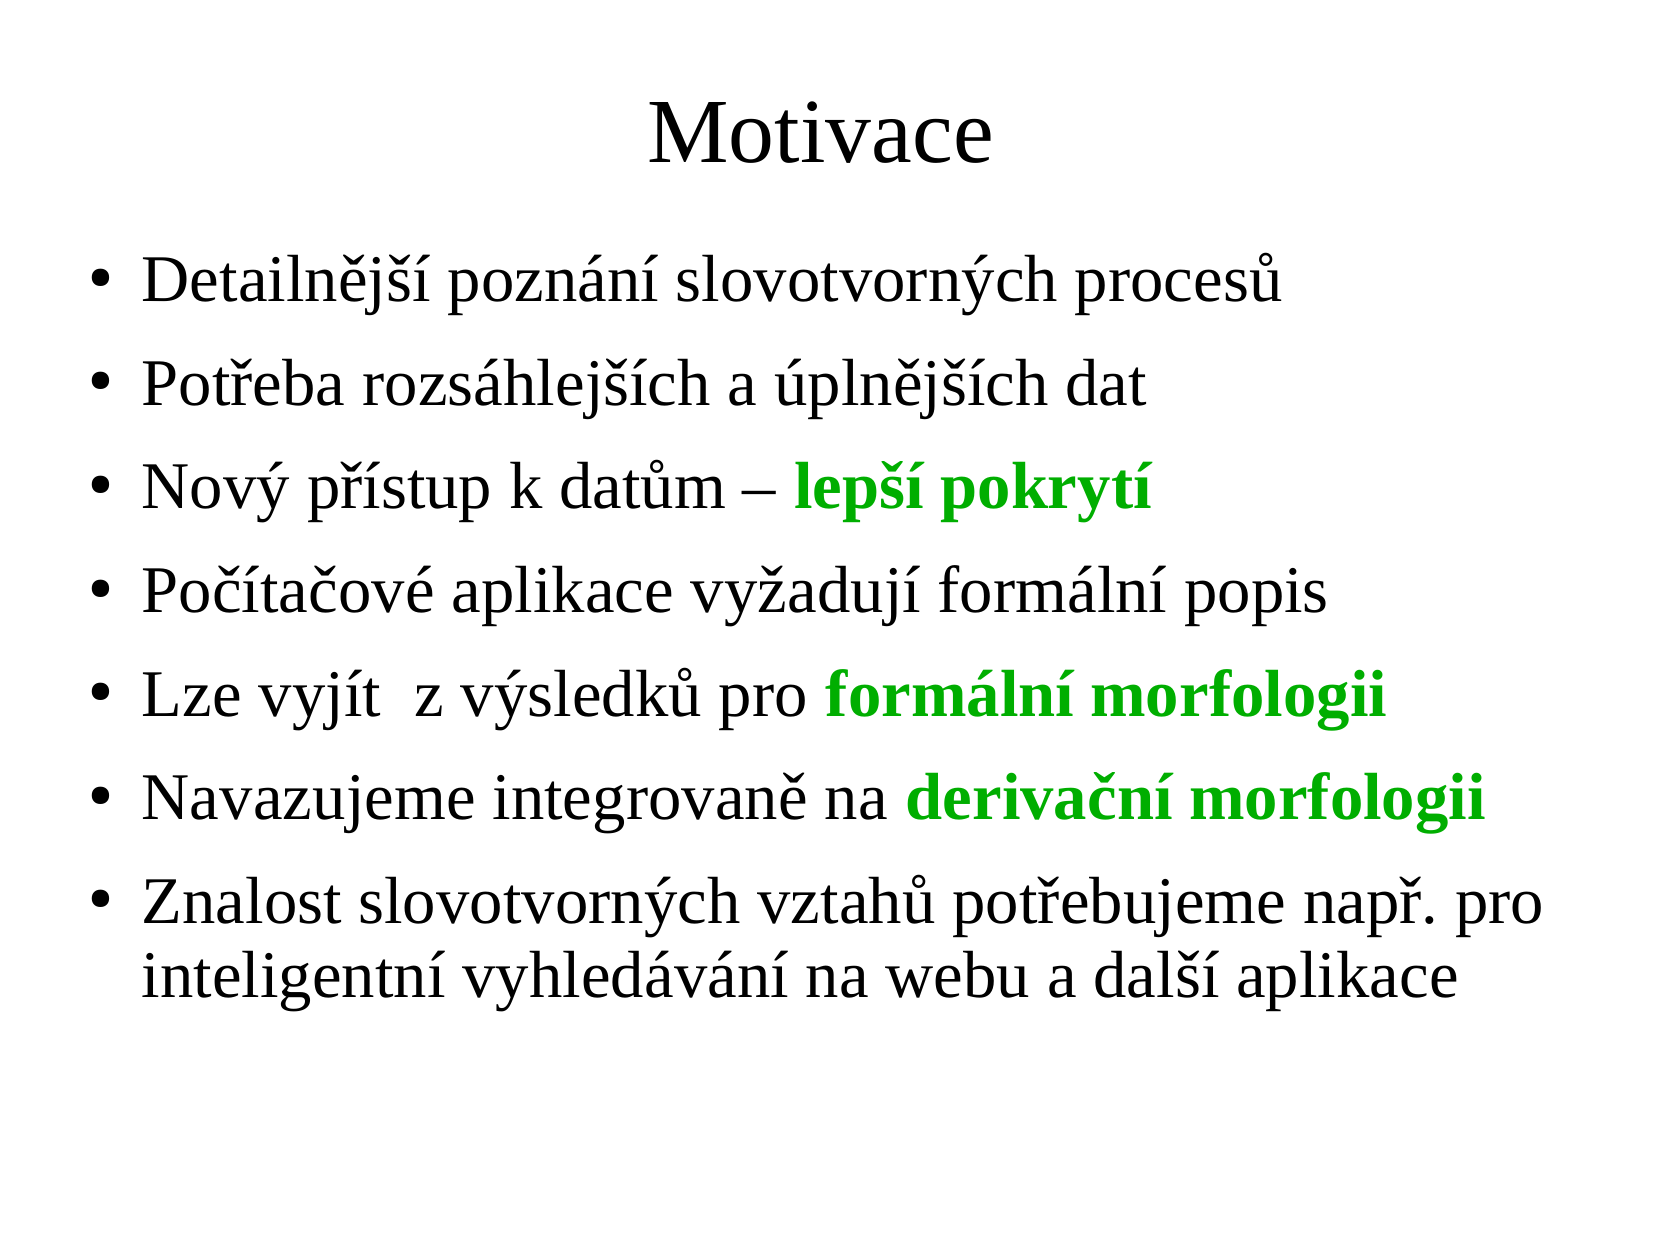

# Motivace
Detailnější poznání slovotvorných procesů
Potřeba rozsáhlejších a úplnějších dat
Nový přístup k datům – lepší pokrytí
Počítačové aplikace vyžadují formální popis
Lze vyjít z výsledků pro formální morfologii
Navazujeme integrovaně na derivační morfologii
Znalost slovotvorných vztahů potřebujeme např. pro inteligentní vyhledávání na webu a další aplikace